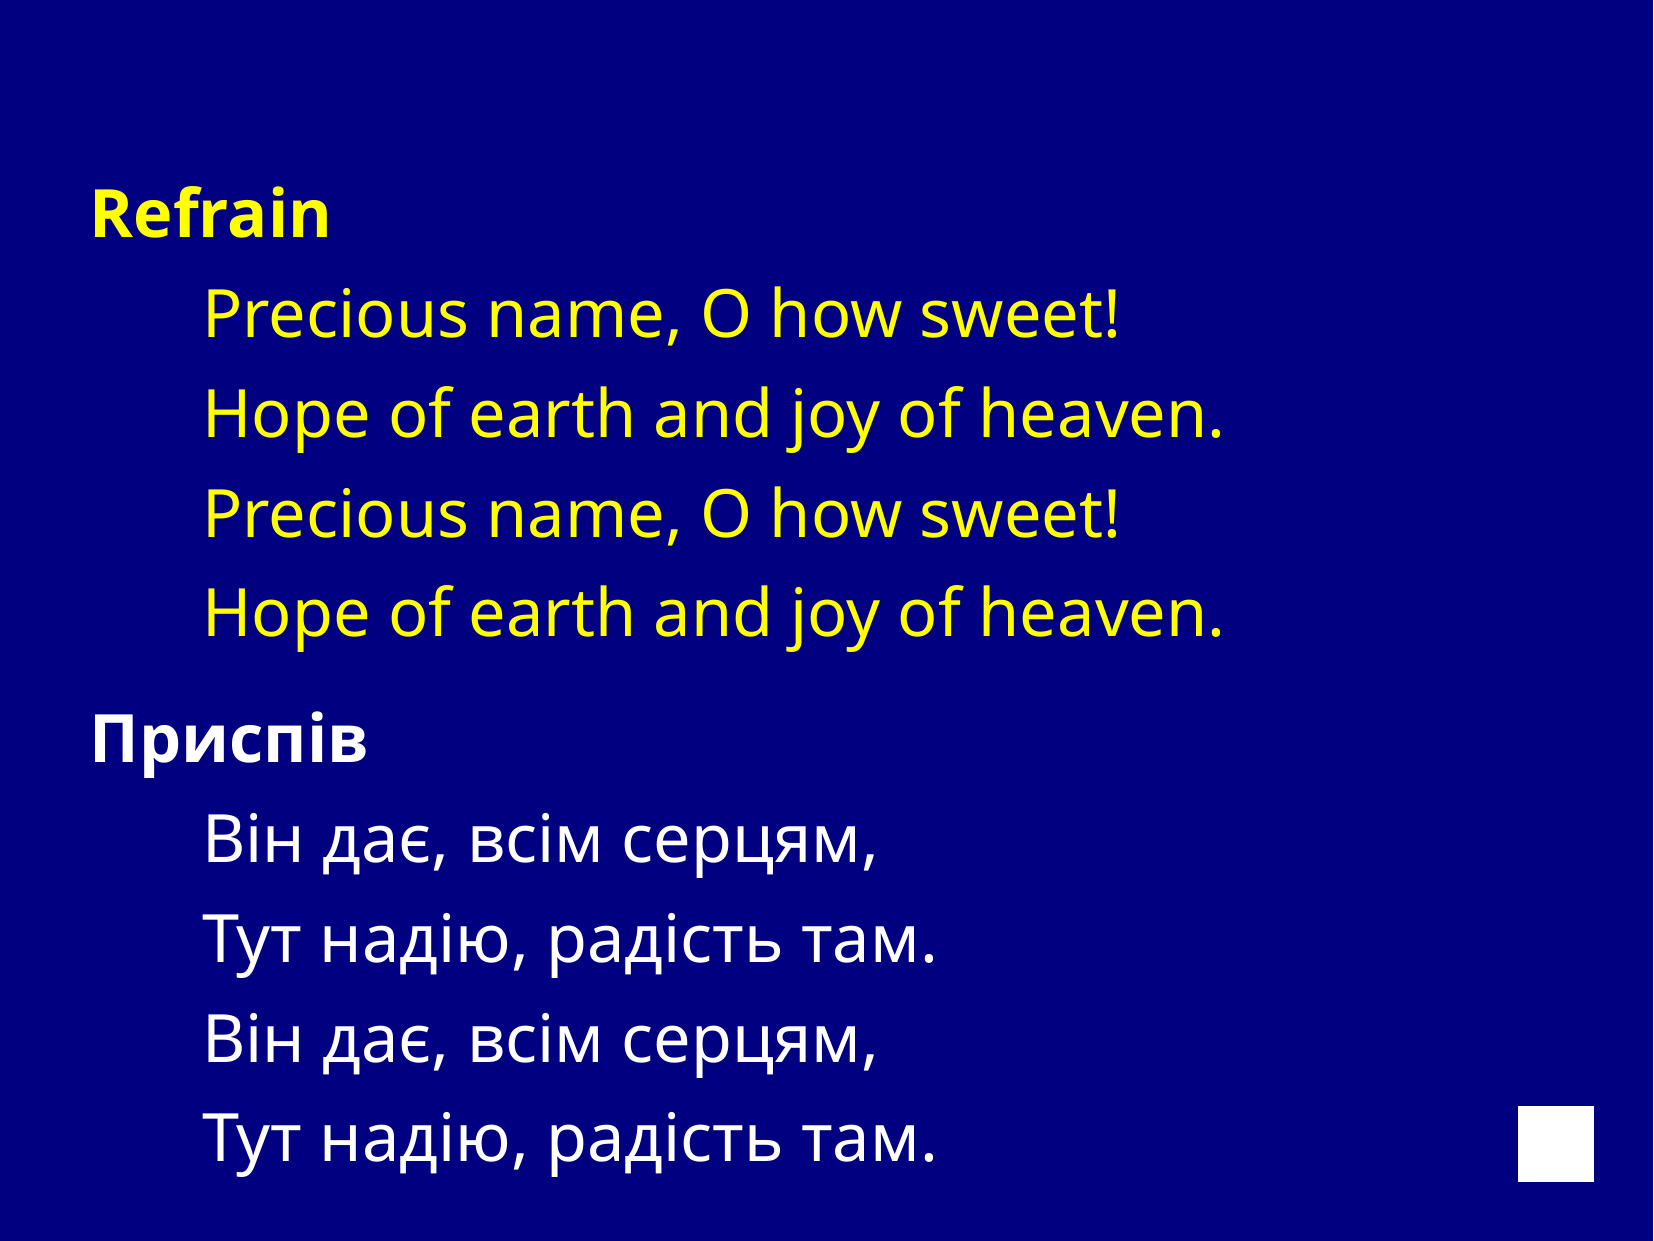

Refrain
	Precious name, O how sweet!
	Hope of earth and joy of heaven.
	Precious name, O how sweet!
	Hope of earth and joy of heaven.
Приспів
	Він дає, всім серцям,
	Тут надію, радість там.
	Він дає, всім серцям,
	Тут надію, радість там.